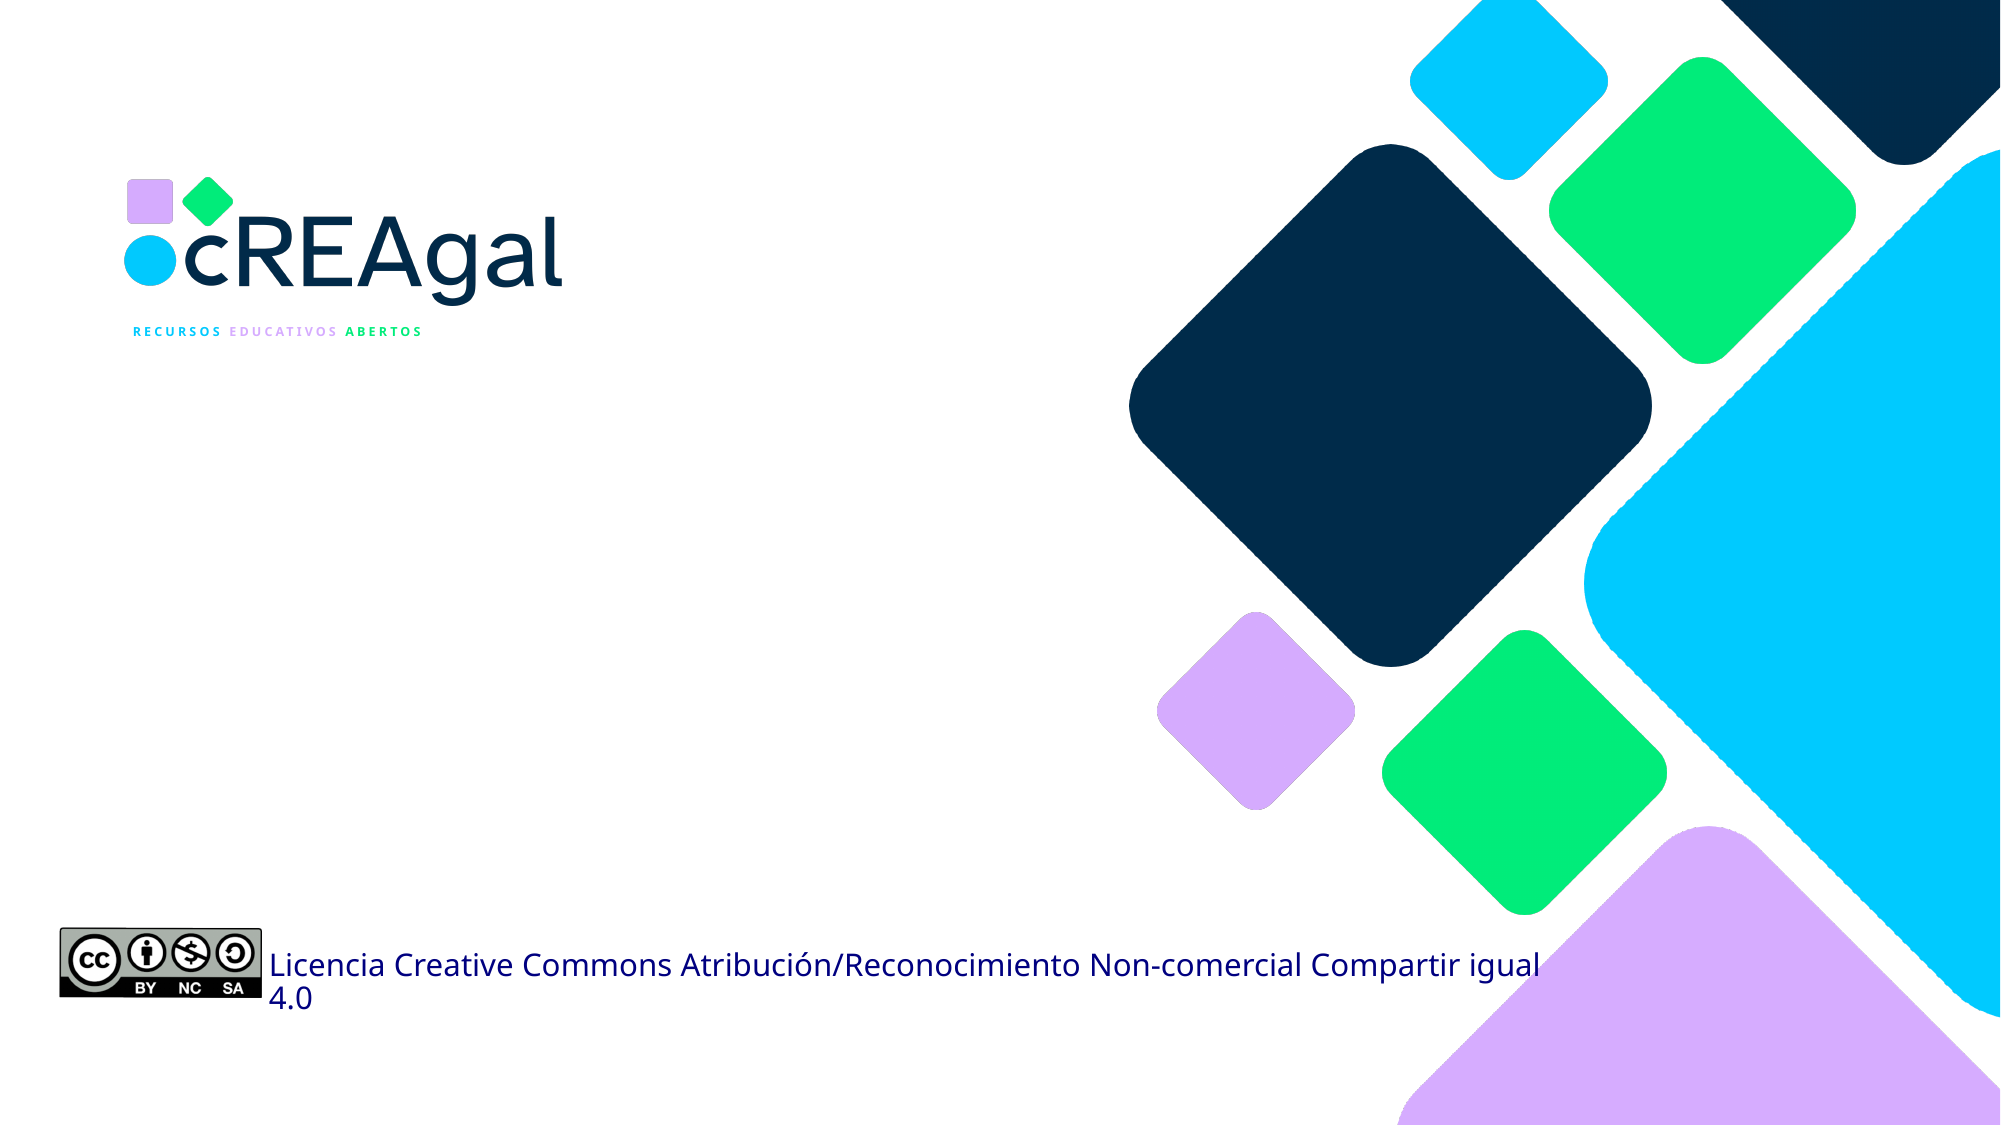

Licencia Creative Commons Atribución/Reconocimiento Non-comercial Compartir igual 4.0